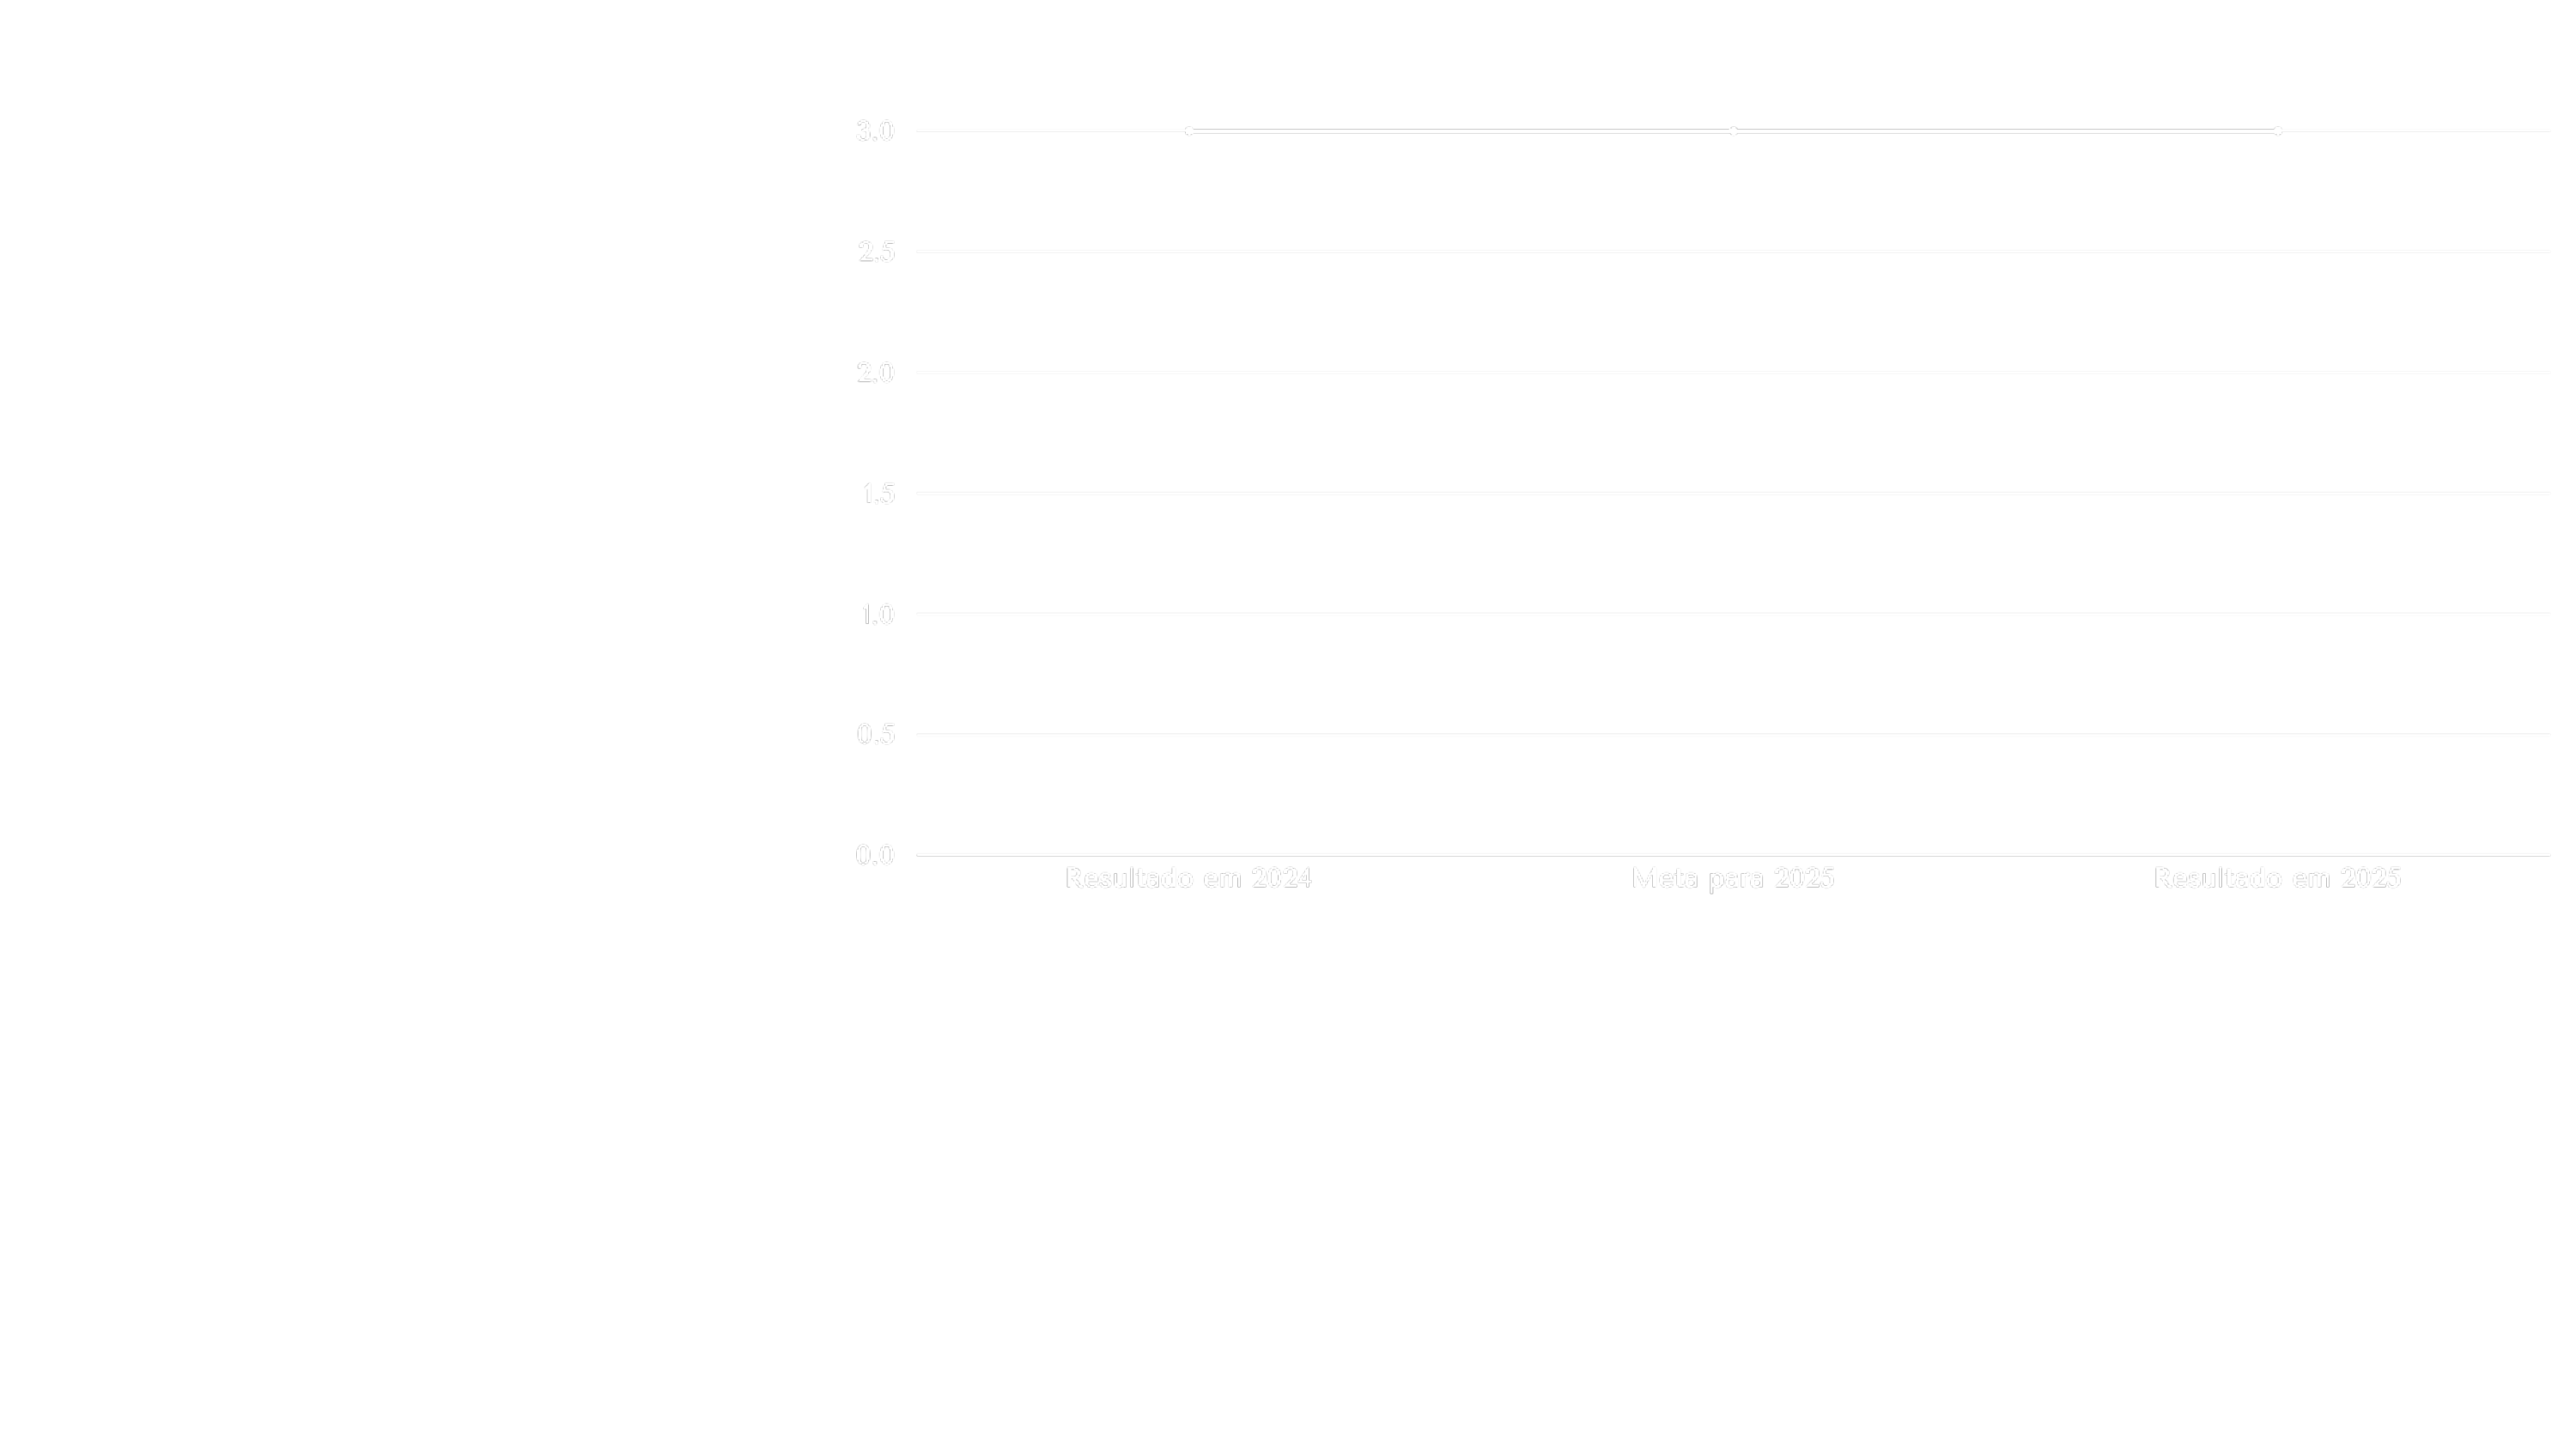

Indicador - Número de Ações de capacitação e de sensibilização de Emissões de GEE e incentivos a práticas sustentáveis
Unidade de medida: Número de ações
Definição da Meta: Realizar 3 ações anuais de sensibilização e capacitação em descarbonização de 2024 até 2026.
Resultado 2024 - 3
Meta para 2025 - 3
Resultado em 2025 - 3